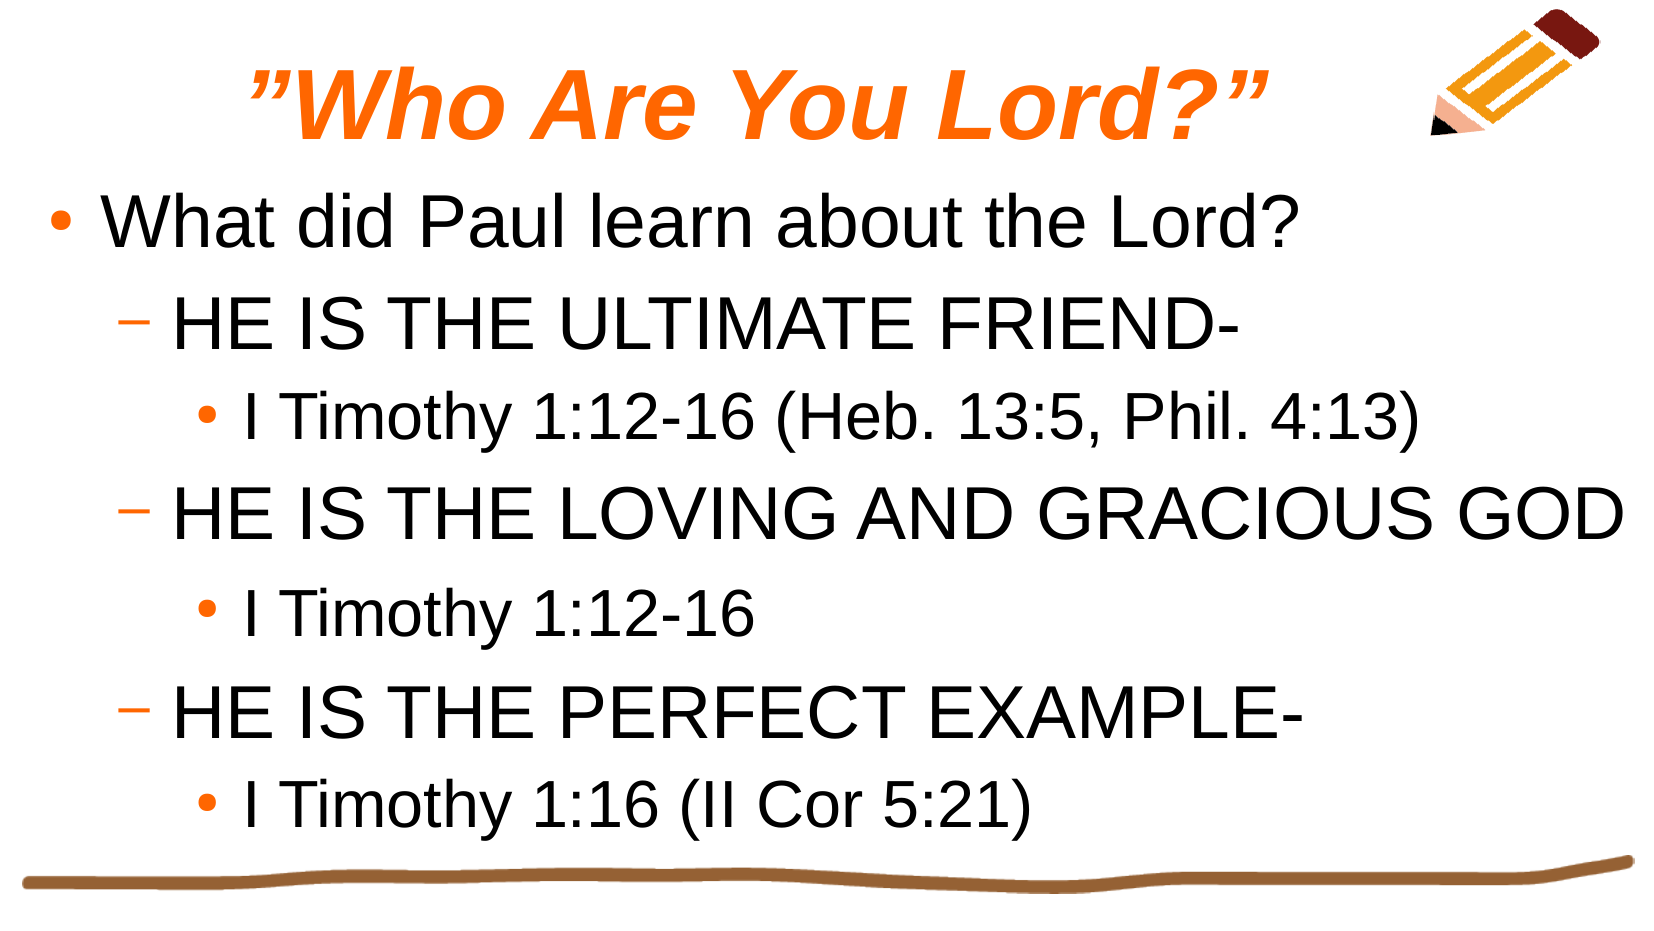

# ”Who Are You Lord?”
What did Paul learn about the Lord?
HE IS THE ULTIMATE FRIEND-
I Timothy 1:12-16 (Heb. 13:5, Phil. 4:13)
HE IS THE LOVING AND GRACIOUS GOD
I Timothy 1:12-16
HE IS THE PERFECT EXAMPLE-
I Timothy 1:16 (II Cor 5:21)